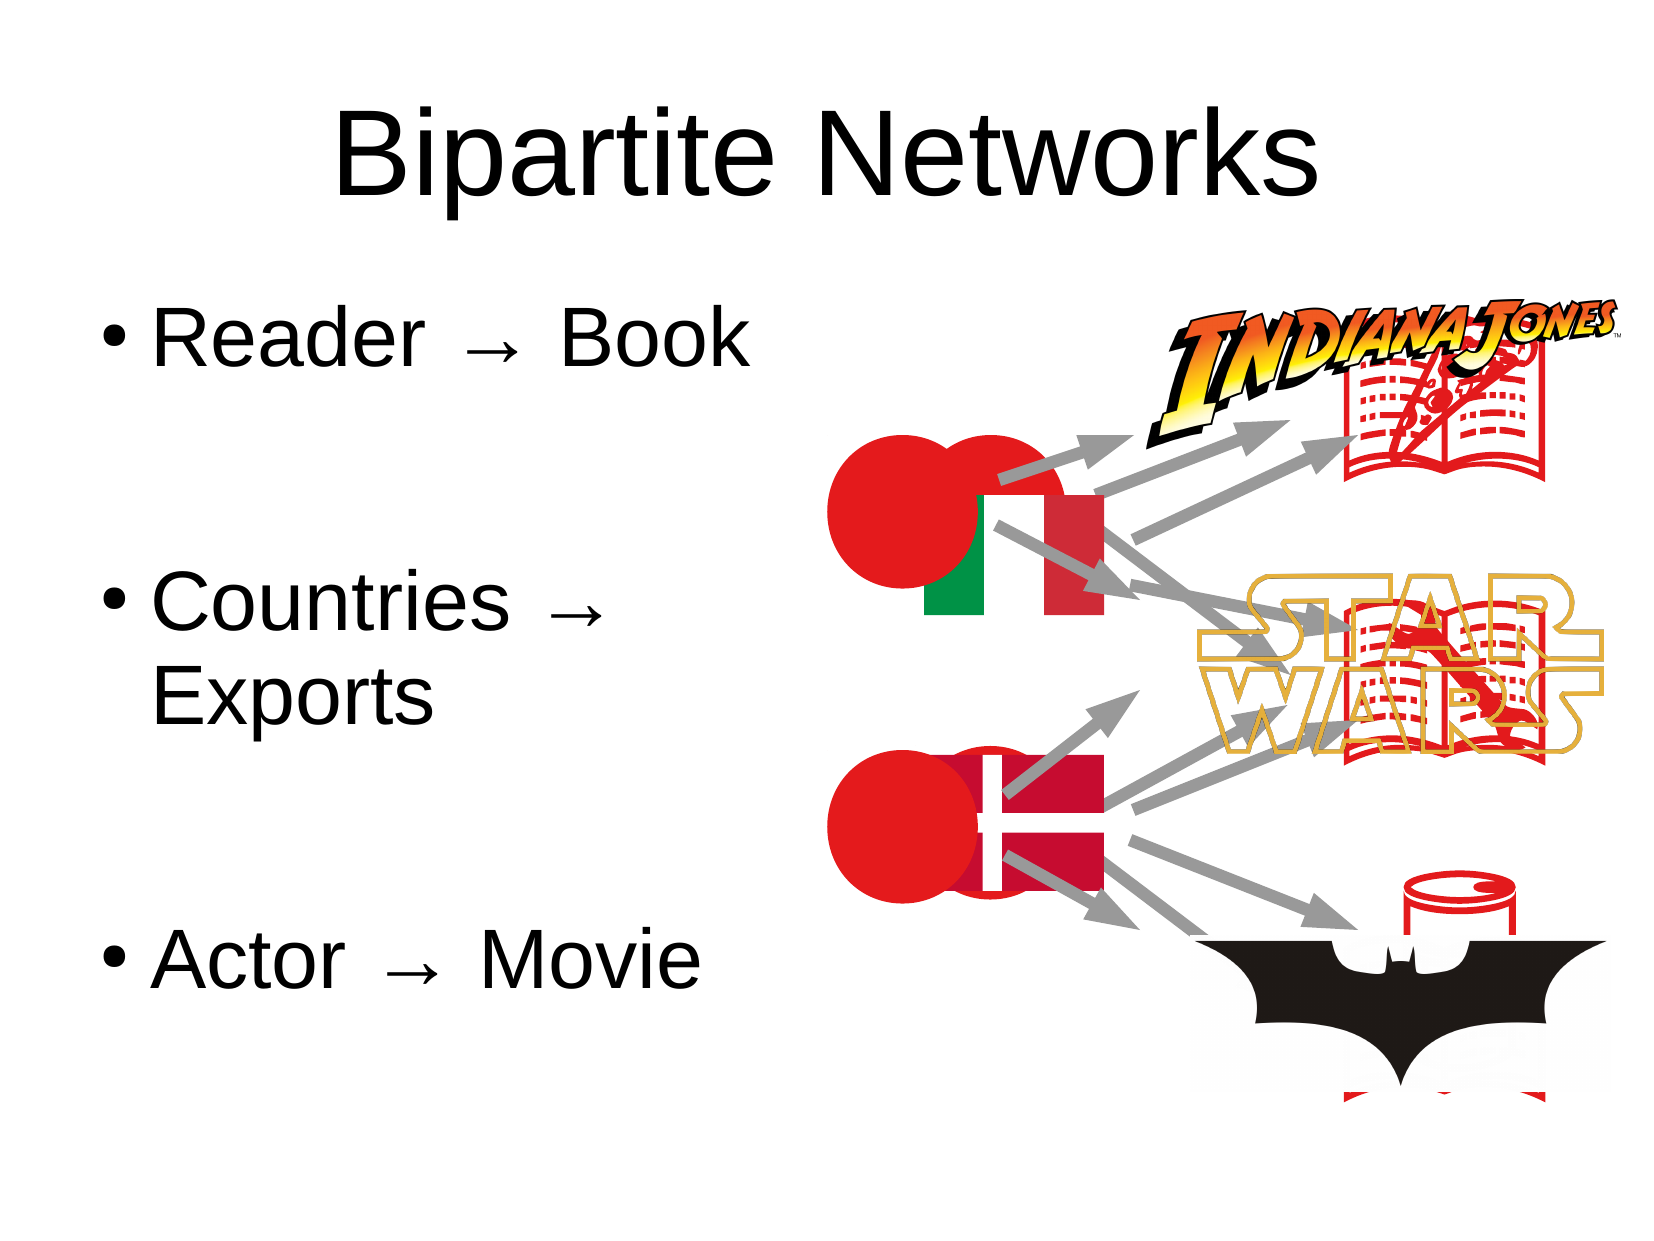

# Bipartite Networks
Reader → Book
Countries → Exports
Actor → Movie